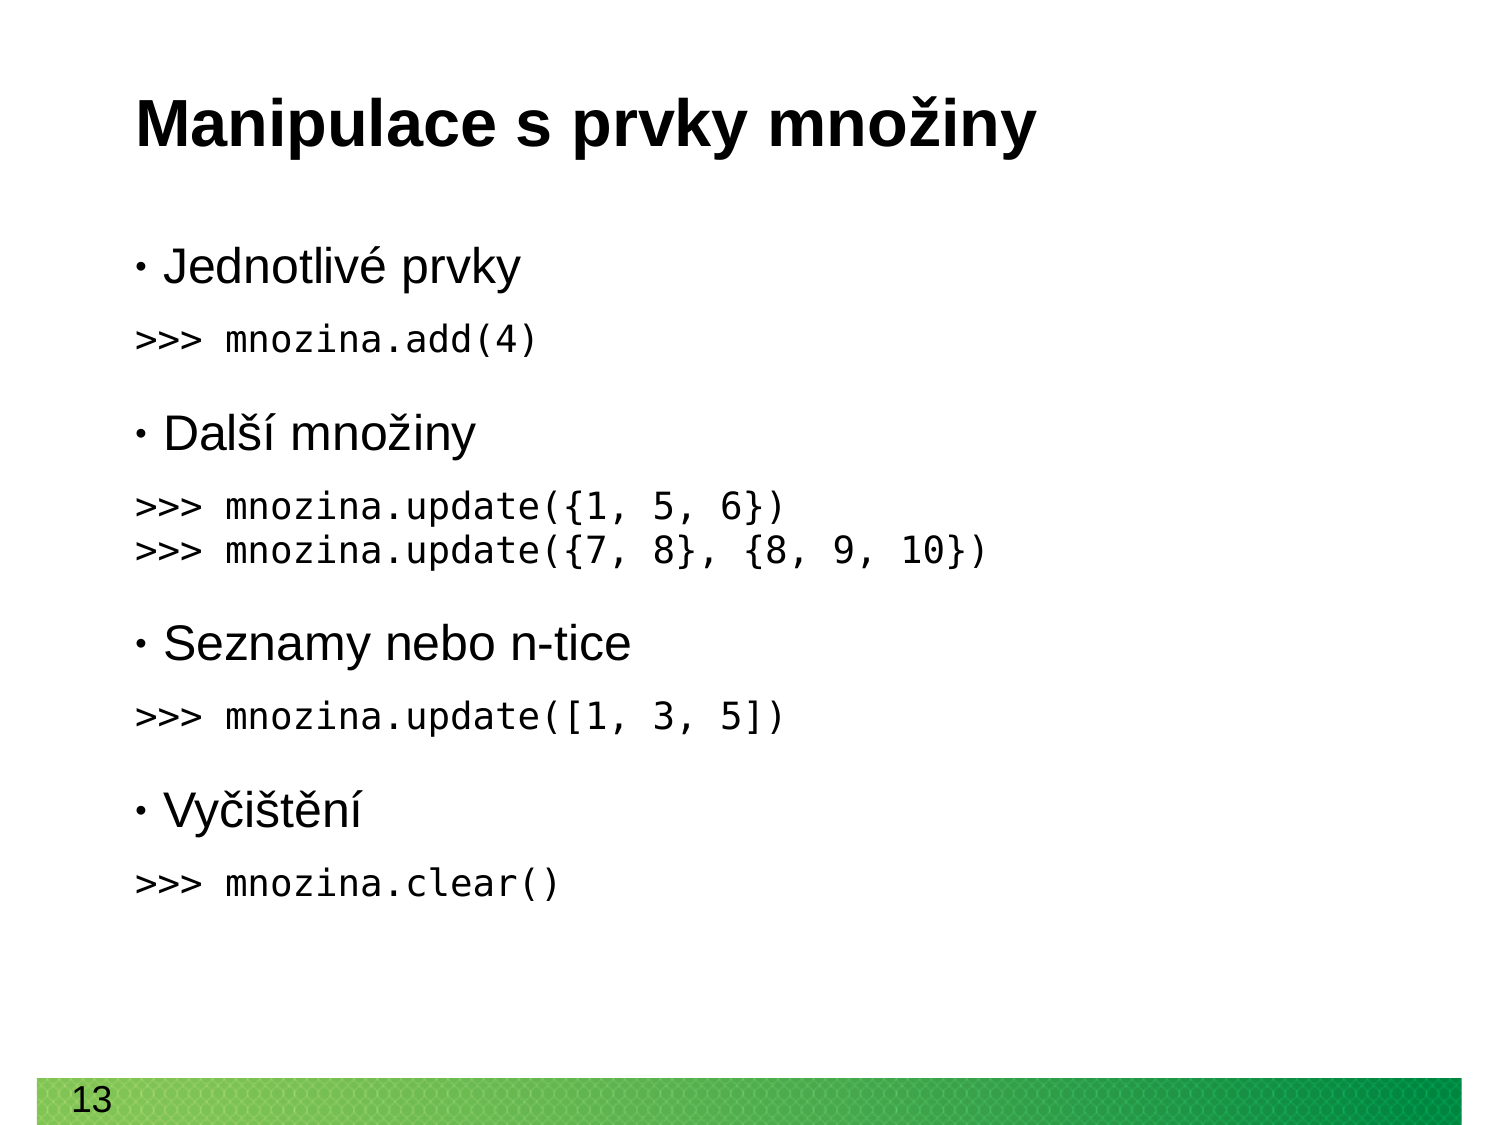

# Manipulace s prvky množiny
Jednotlivé prvky
>>> mnozina.add(4)
Další množiny
>>> mnozina.update({1, 5, 6})
>>> mnozina.update({7, 8}, {8, 9, 10})
Seznamy nebo n-tice
>>> mnozina.update([1, 3, 5])
Vyčištění
>>> mnozina.clear()